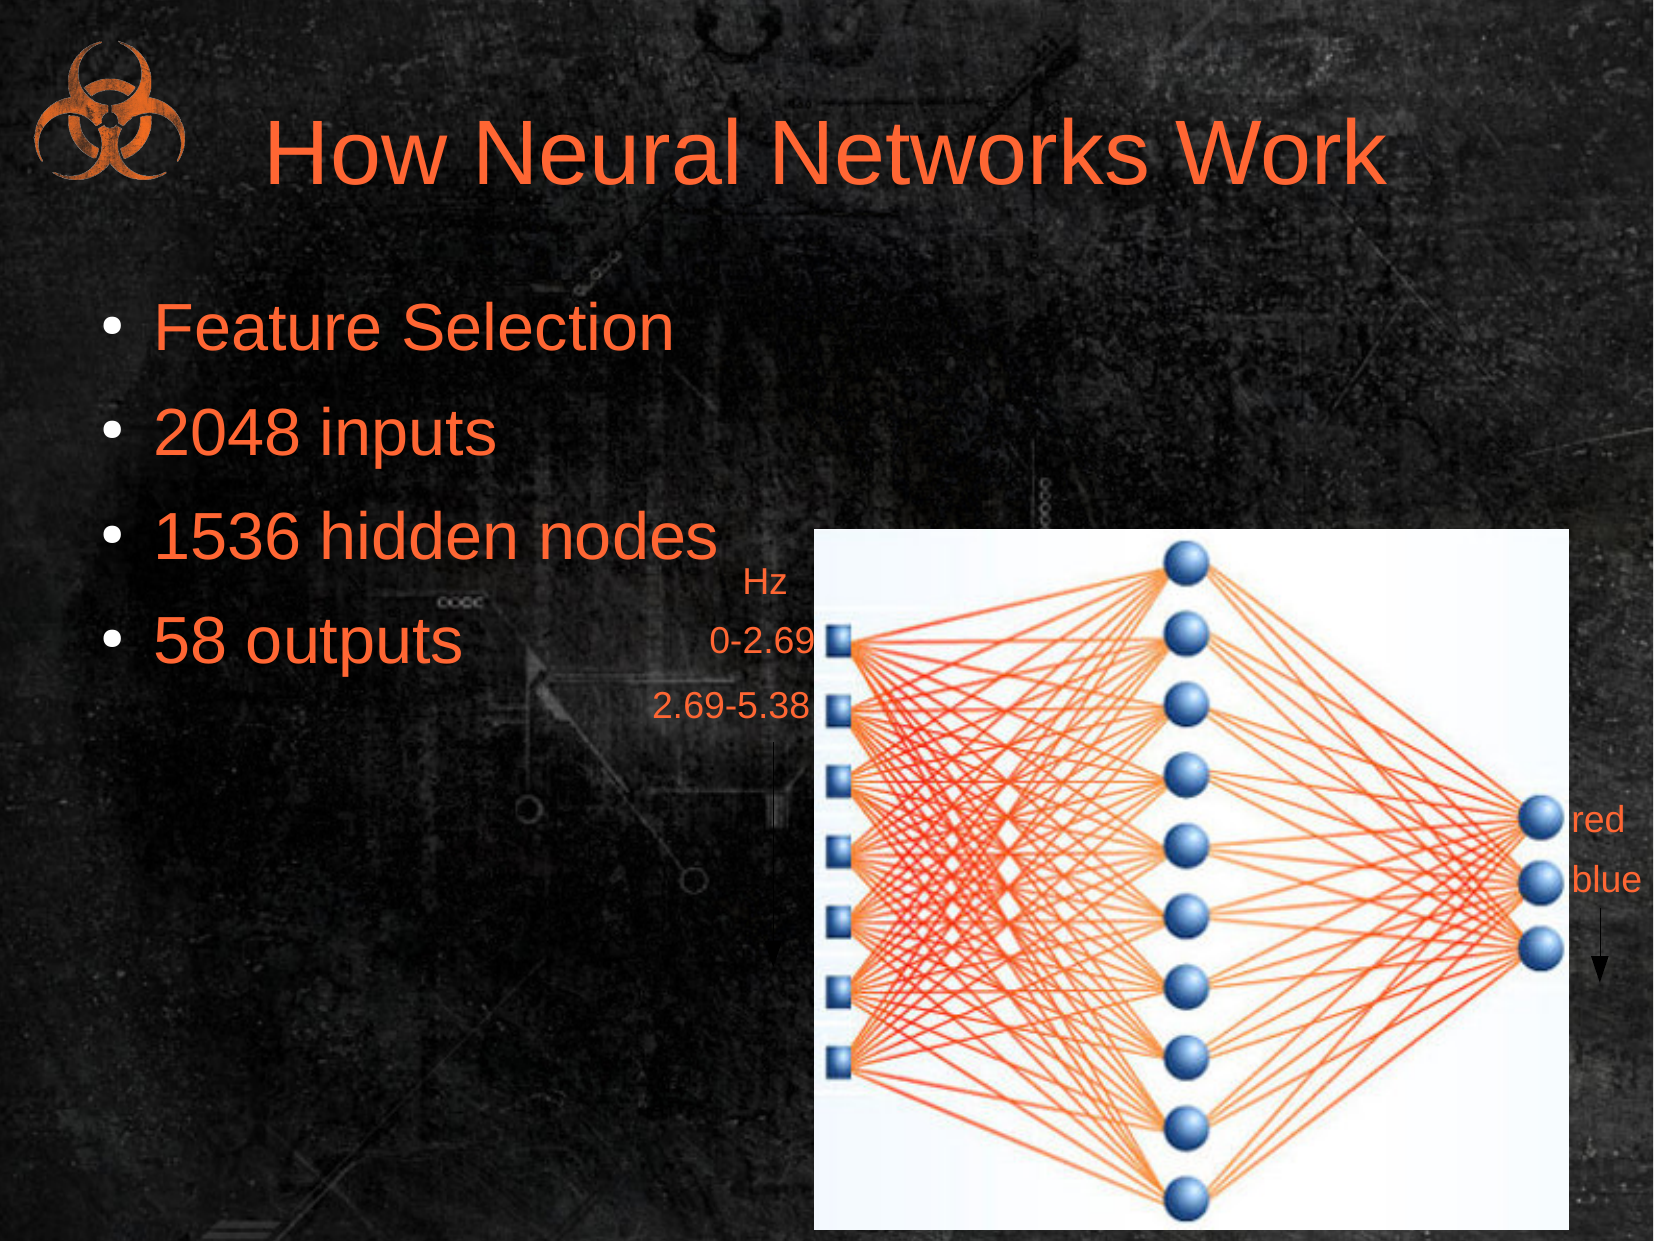

# How Neural Networks Work
Feature Selection
2048 inputs
1536 hidden nodes
58 outputs
Hz
0-2.69
2.69-5.38
red
blue